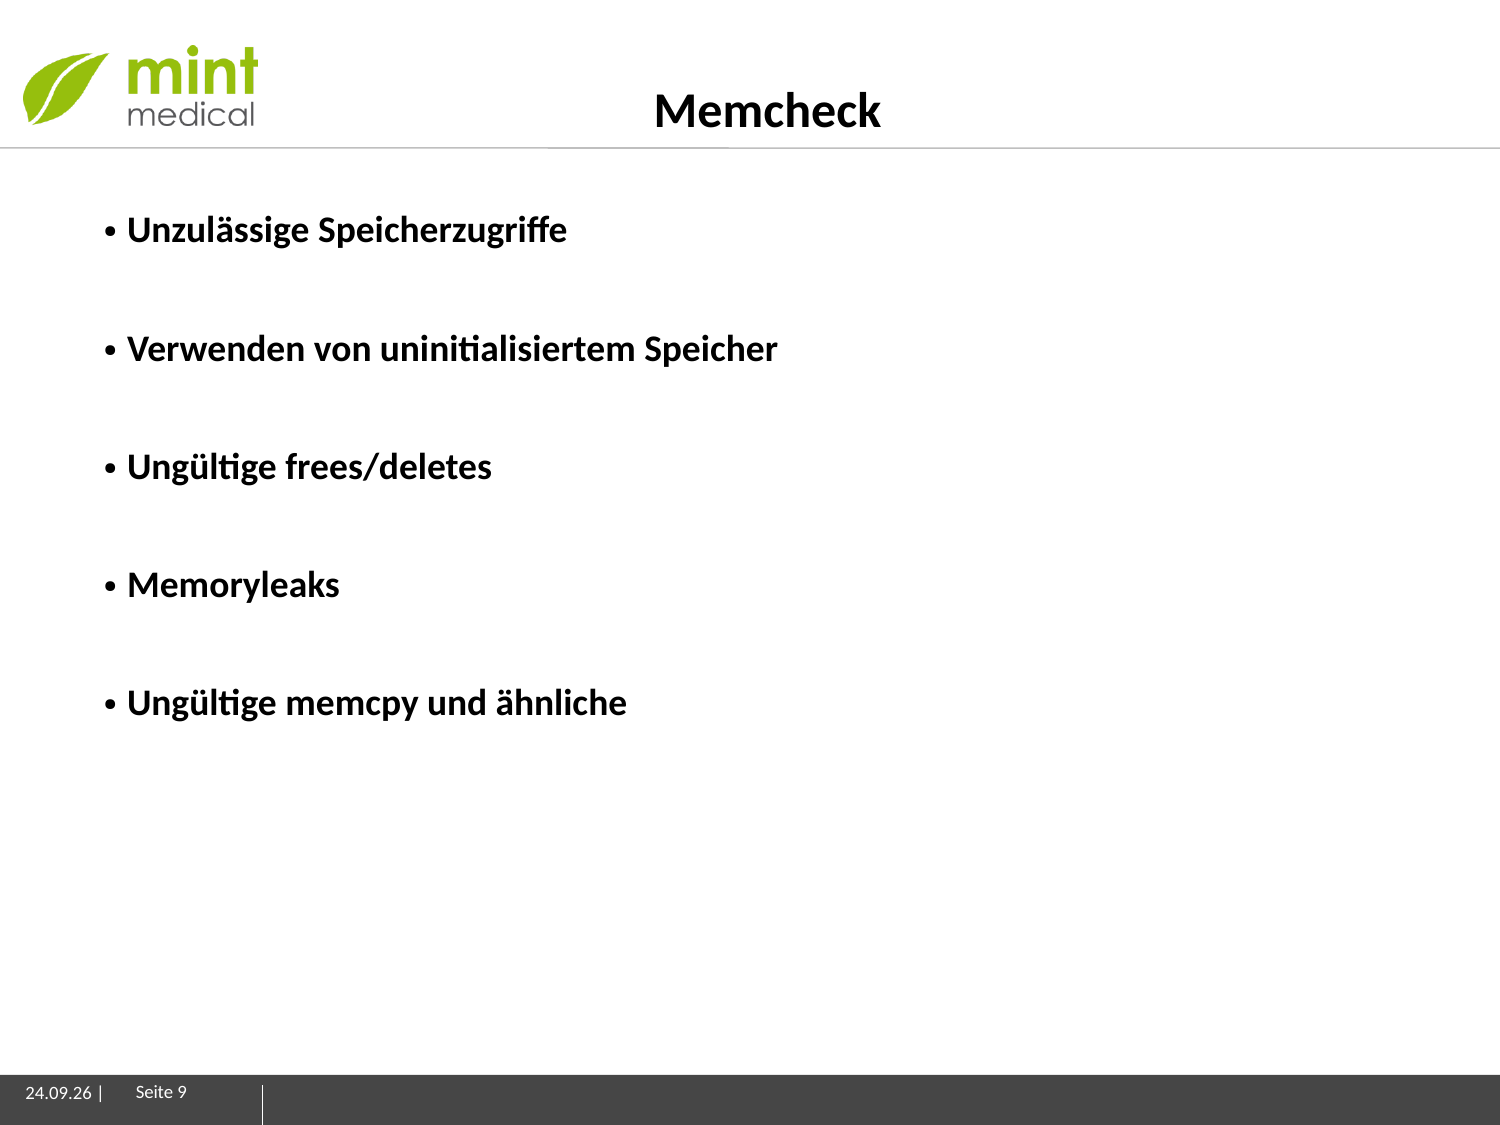

# Memcheck
Unzulässige Speicherzugriffe
Verwenden von uninitialisiertem Speicher
Ungültige frees/deletes
Memoryleaks
Ungültige memcpy und ähnliche